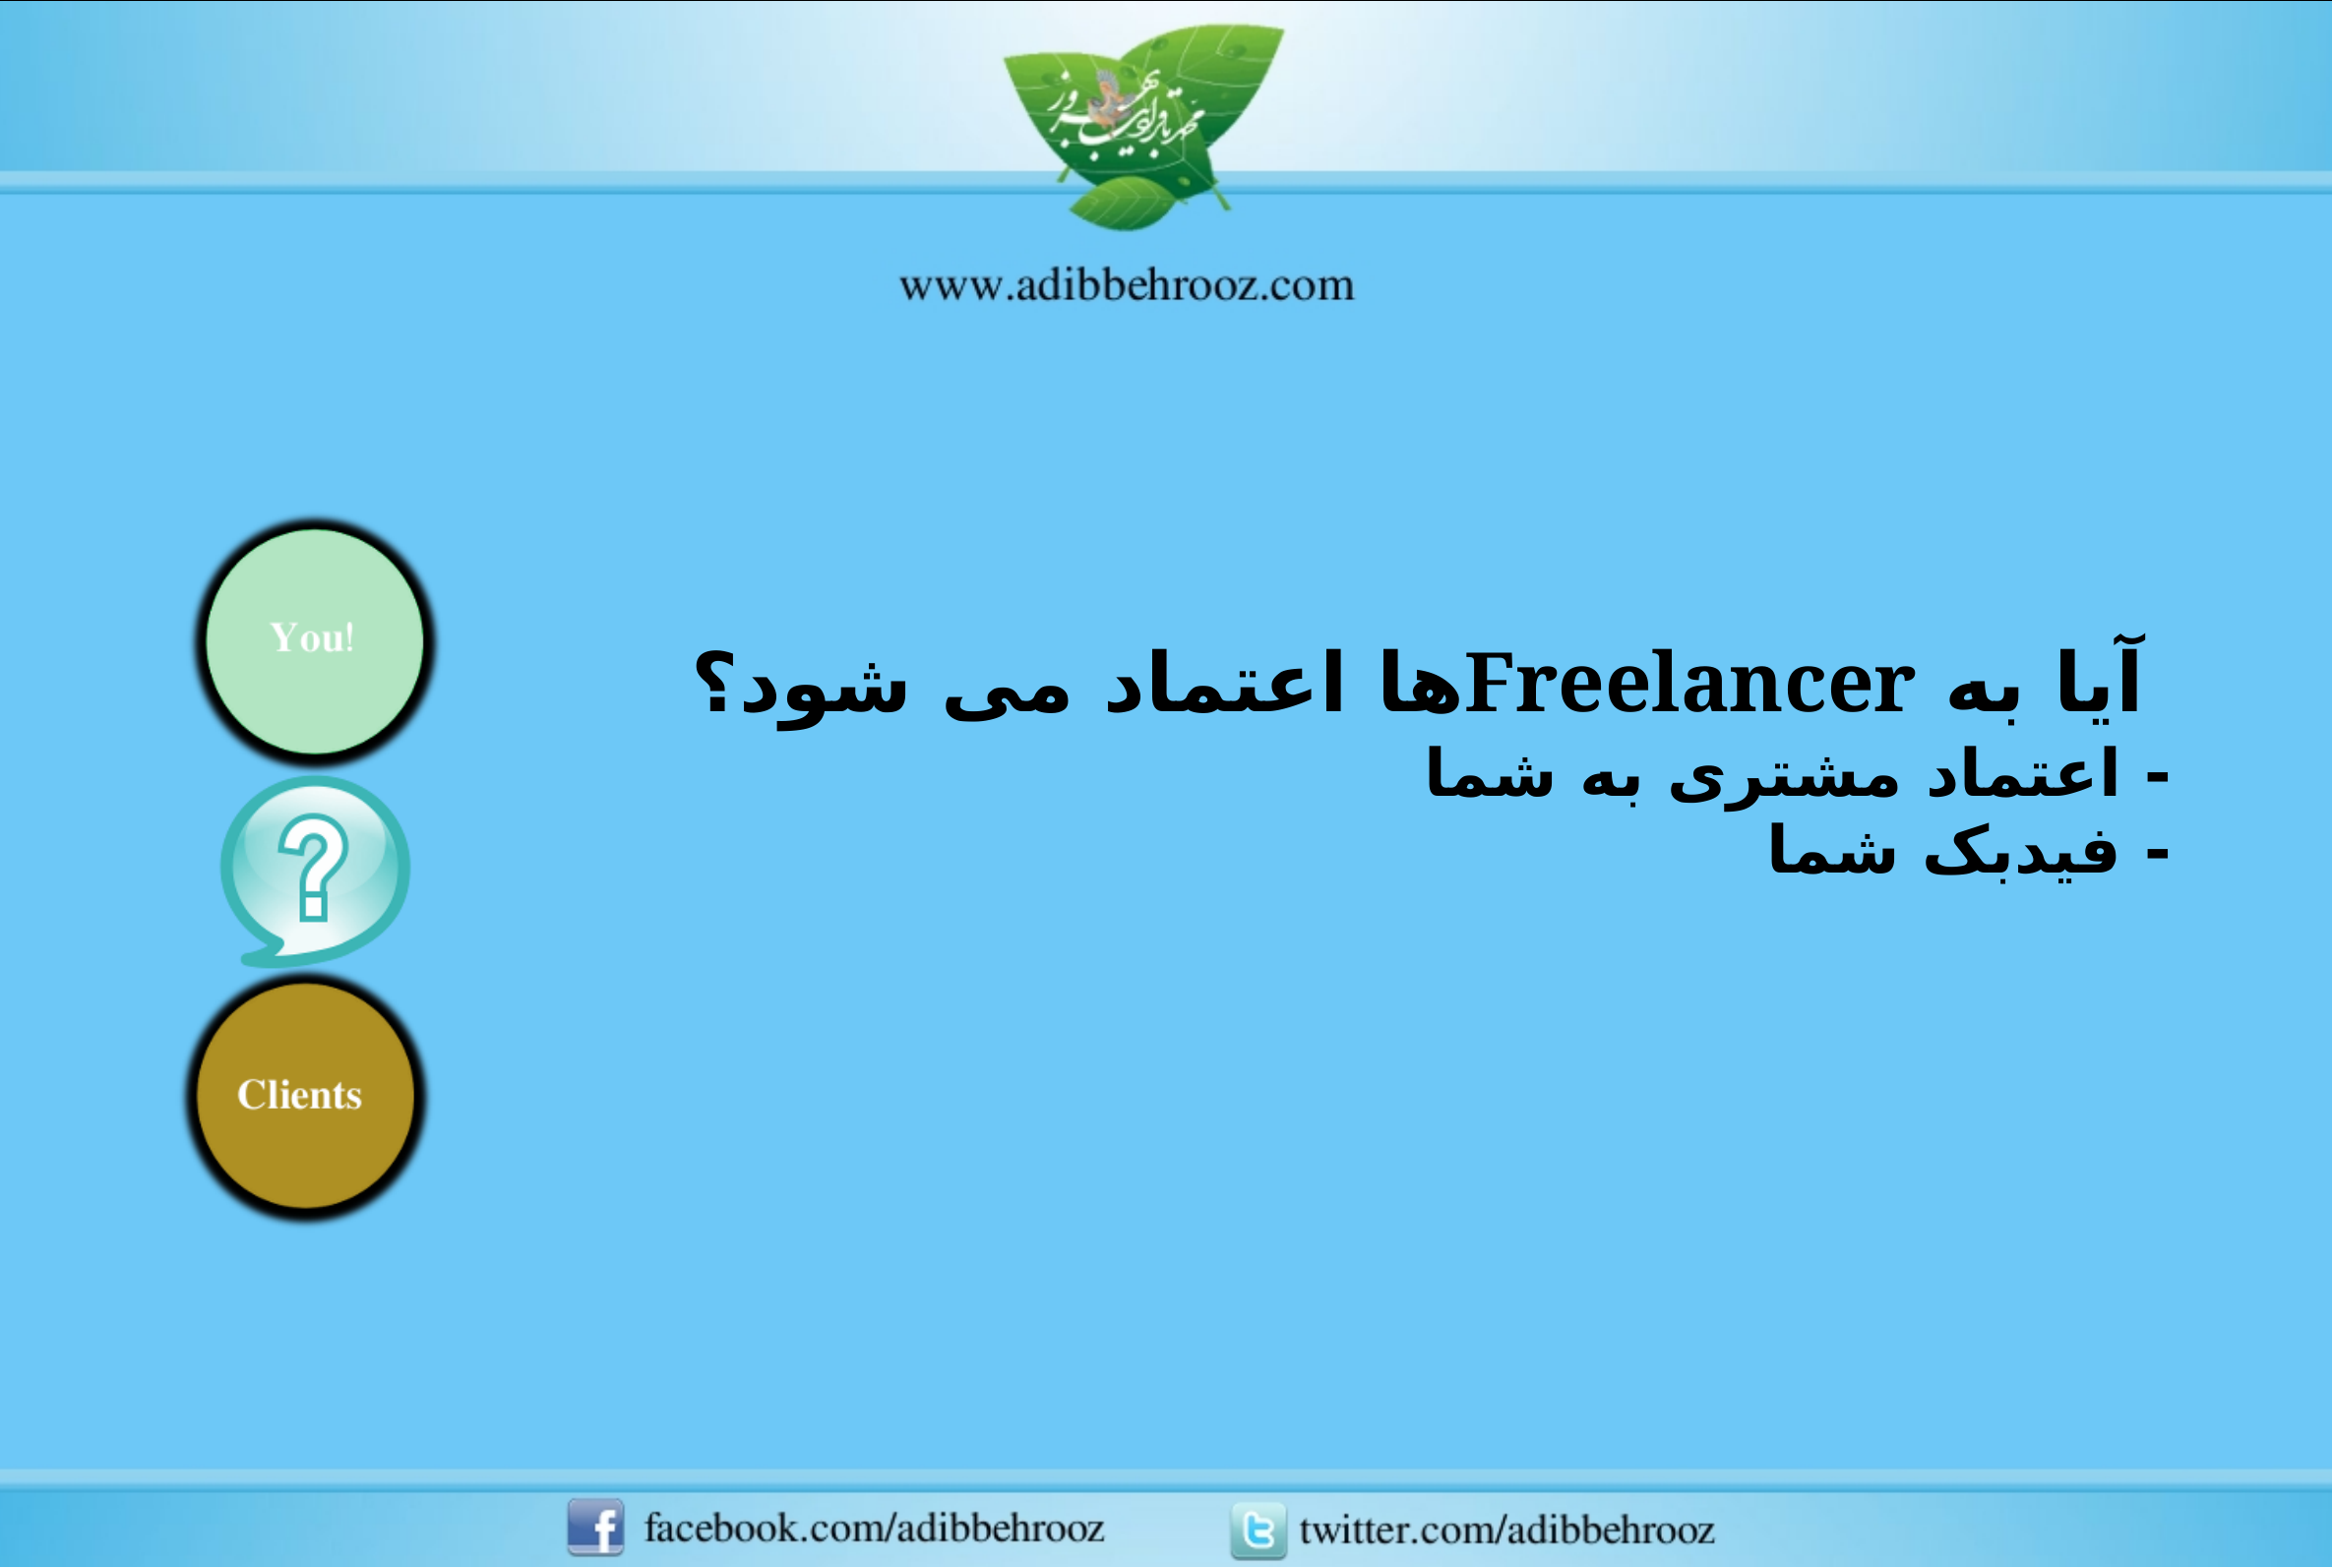

# آیا به Freelancerها اعتماد می شود؟
- اعتماد مشتری به شما
- فیدبک شما